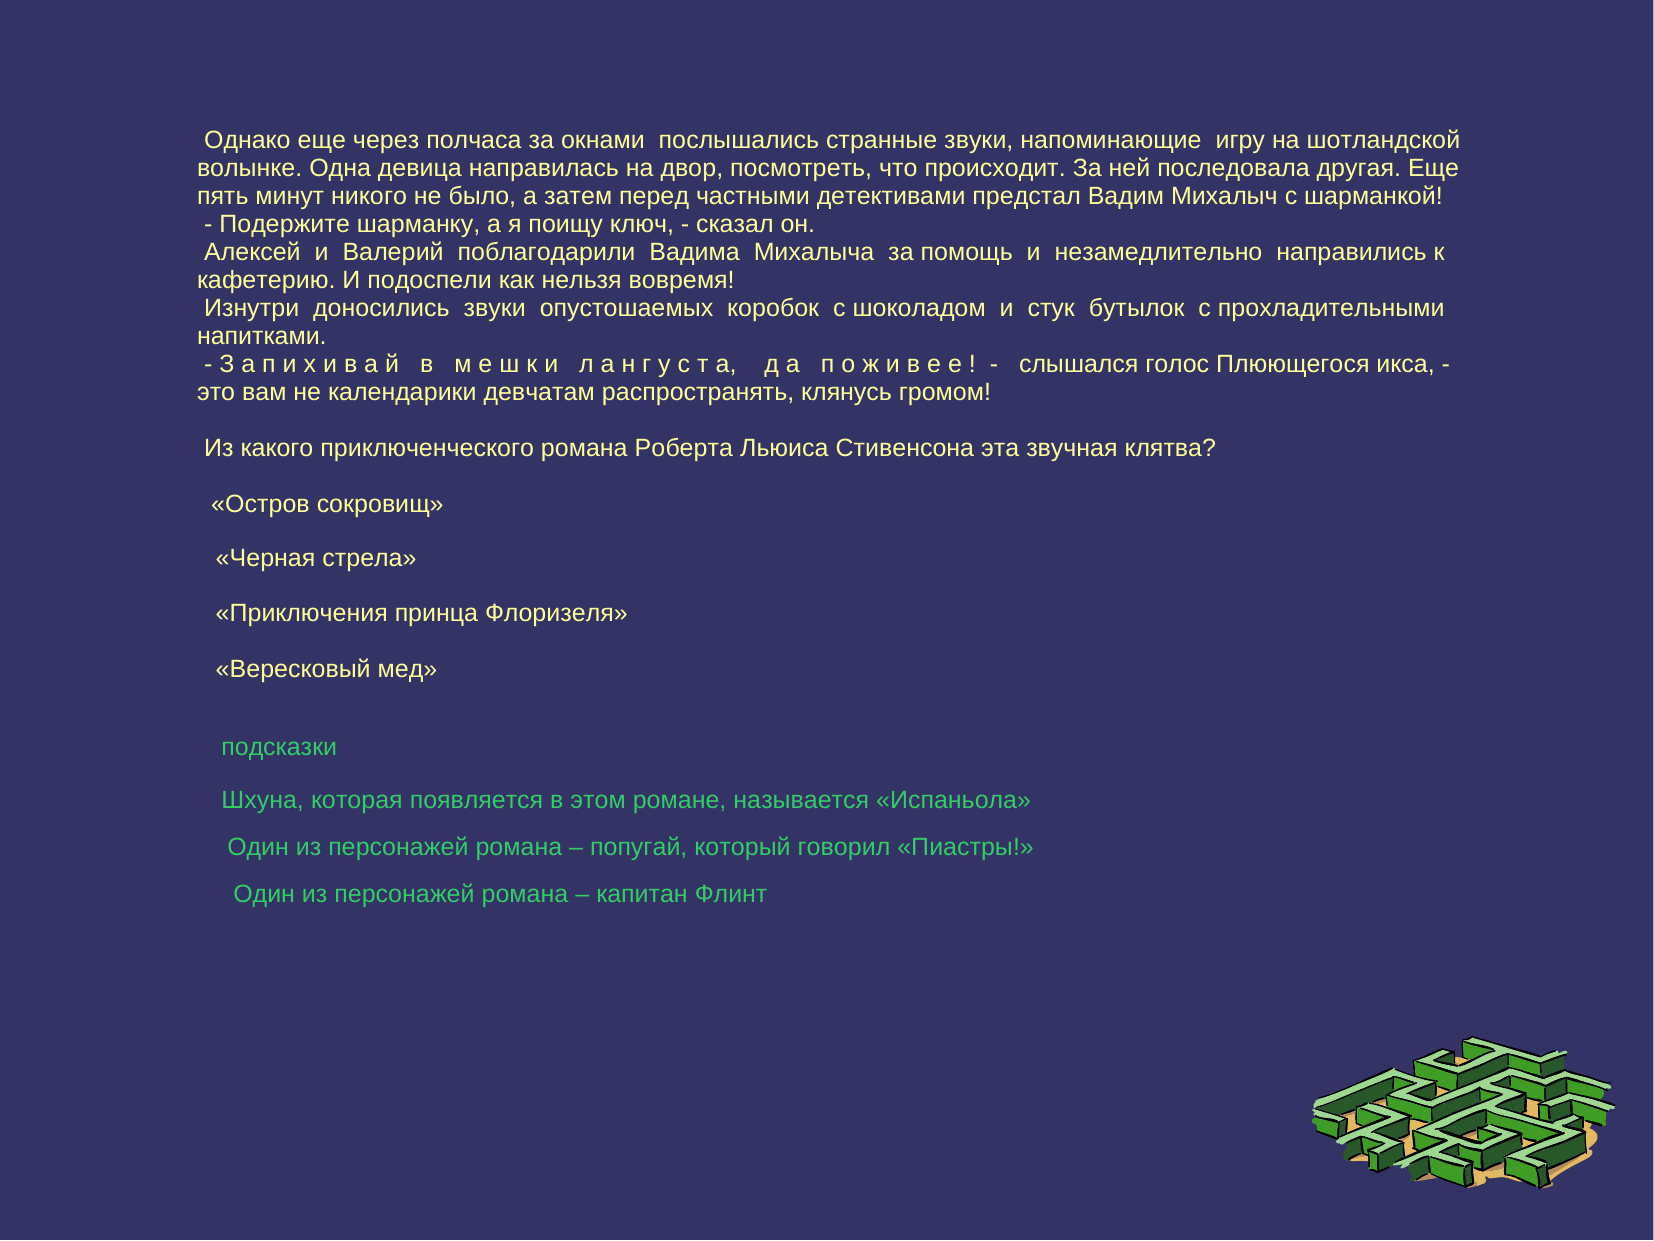

Однако еще через полчаса за окнами послышались странные звуки, напоминающие игру на шотландской волынке. Одна девица направилась на двор, посмотреть, что происходит. За ней последовала другая. Еще пять минут никого не было, а затем перед частными детективами предстал Вадим Михалыч с шарманкой!
 - Подержите шарманку, а я поищу ключ, - сказал он.
 Алексей и Валерий поблагодарили Вадима Михалыча за помощь и незамедлительно направились к кафетерию. И подоспели как нельзя вовремя!
 Изнутри доносились звуки опустошаемых коробок с шоколадом и стук бутылок с прохладительными напитками.
 - З а п и х и в а й в м е ш к и л а н г у с т а, д а п о ж и в е е ! - слышался голос Плюющегося икса, -
это вам не календарики девчатам распространять, клянусь громом!
 Из какого приключенческого романа Роберта Льюиса Стивенсона эта звучная клятва?
 «Остров сокровищ»
«Черная стрела»
«Приключения принца Флоризеля»
«Вересковый мед»
подсказки
Шхуна, которая появляется в этом романе, называется «Испаньола»
Один из персонажей романа – попугай, который говорил «Пиастры!»
Один из персонажей романа – капитан Флинт